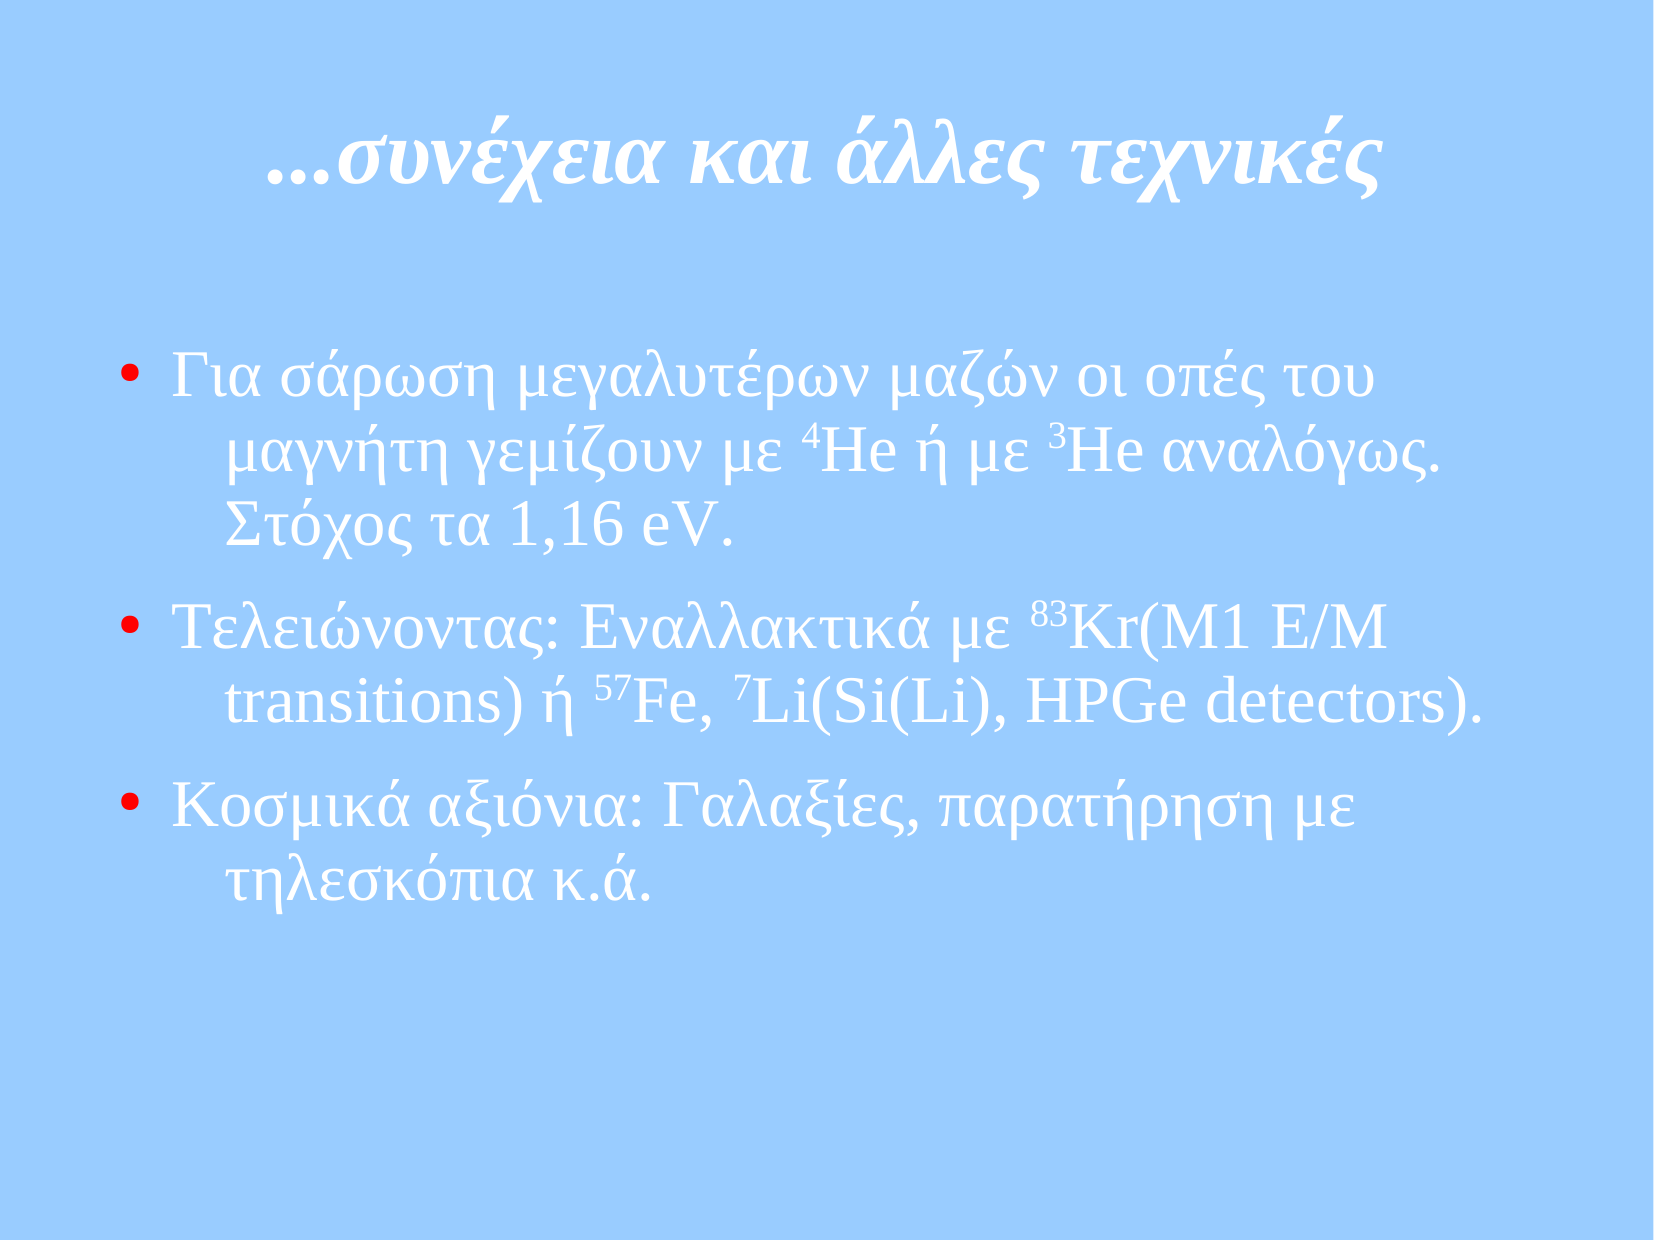

# ...συνέχεια και άλλες τεχνικές
Για σάρωση μεγαλυτέρων μαζών οι οπές του μαγνήτη γεμίζουν με 4He ή με 3He αναλόγως. Στόχος τα 1,16 eV.
Τελειώνοντας: Εναλλακτικά με 83Kr(M1 E/M transitions) ή 57Fe, 7Li(Si(Li), HPGe detectors).
Κοσμικά αξιόνια: Γαλαξίες, παρατήρηση με τηλεσκόπια κ.ά.